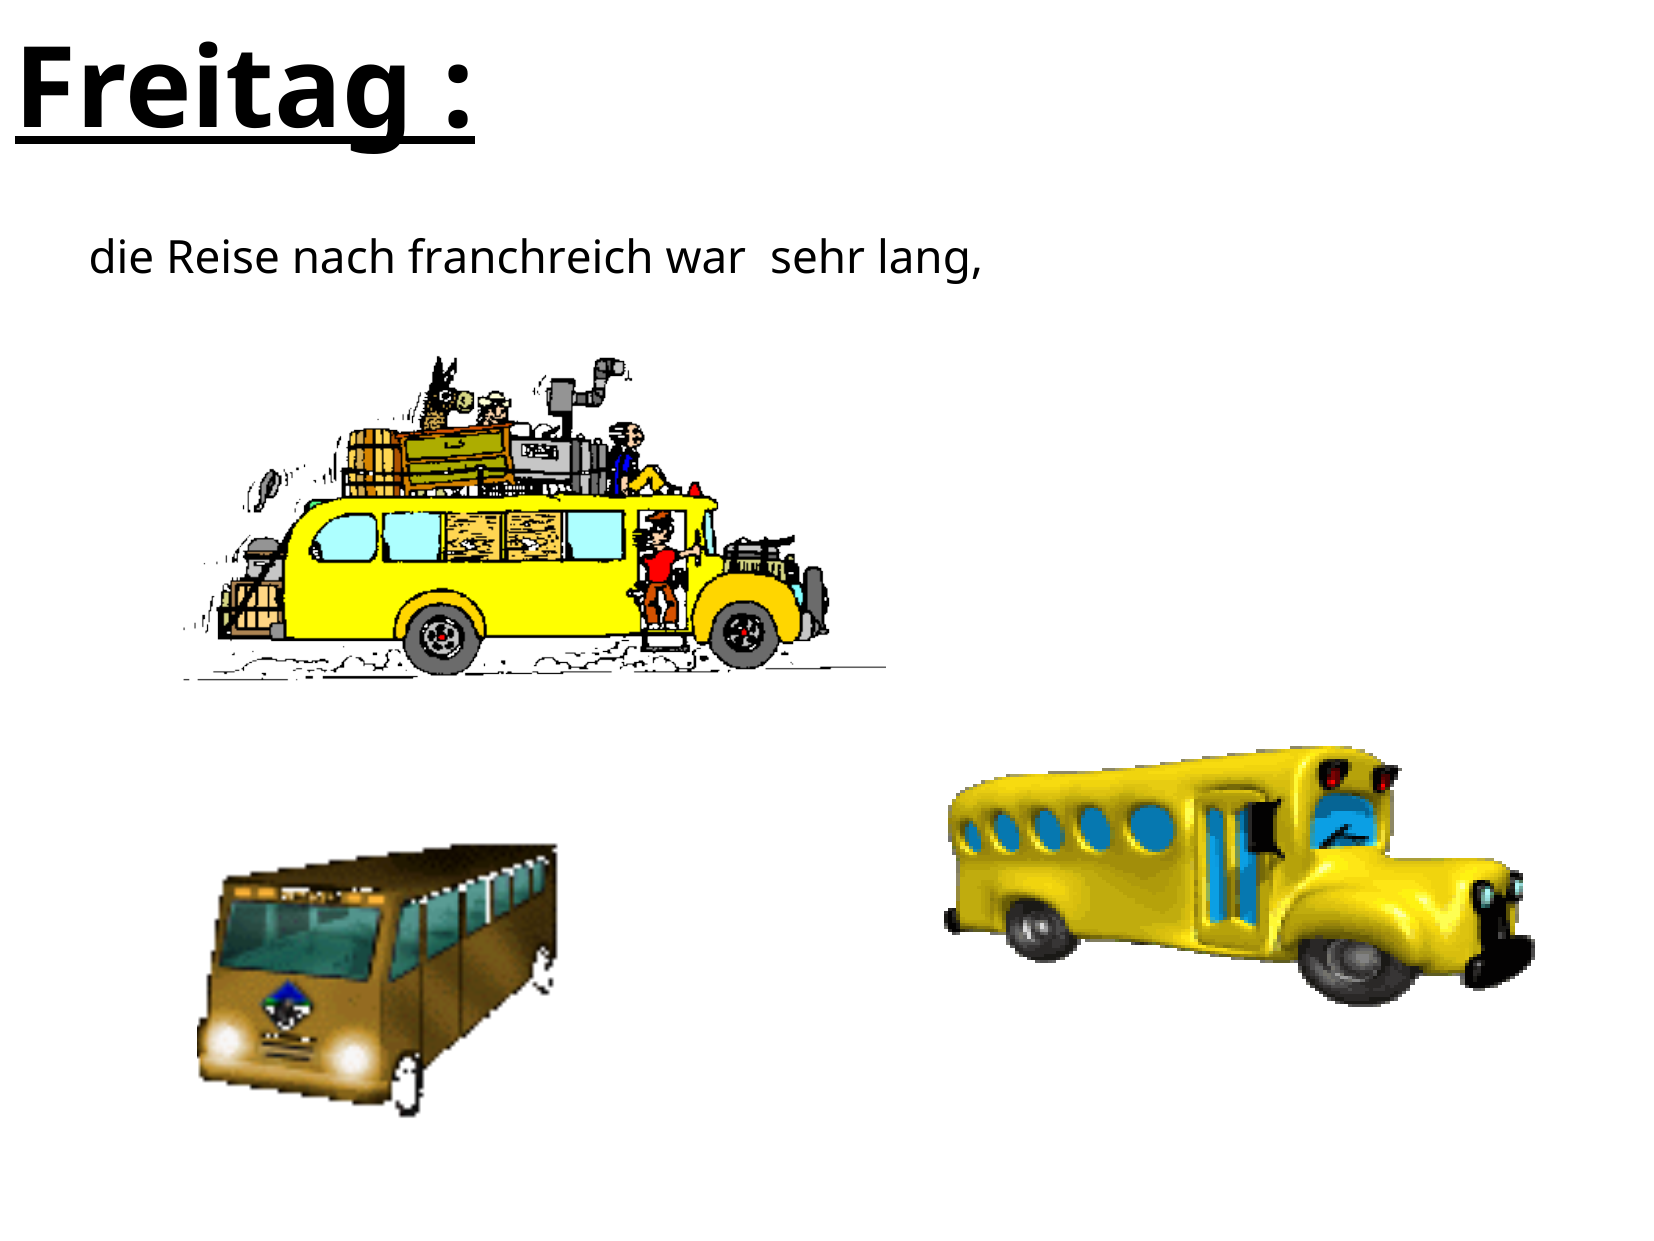

Freitag :
die Reise nach franchreich war sehr lang,